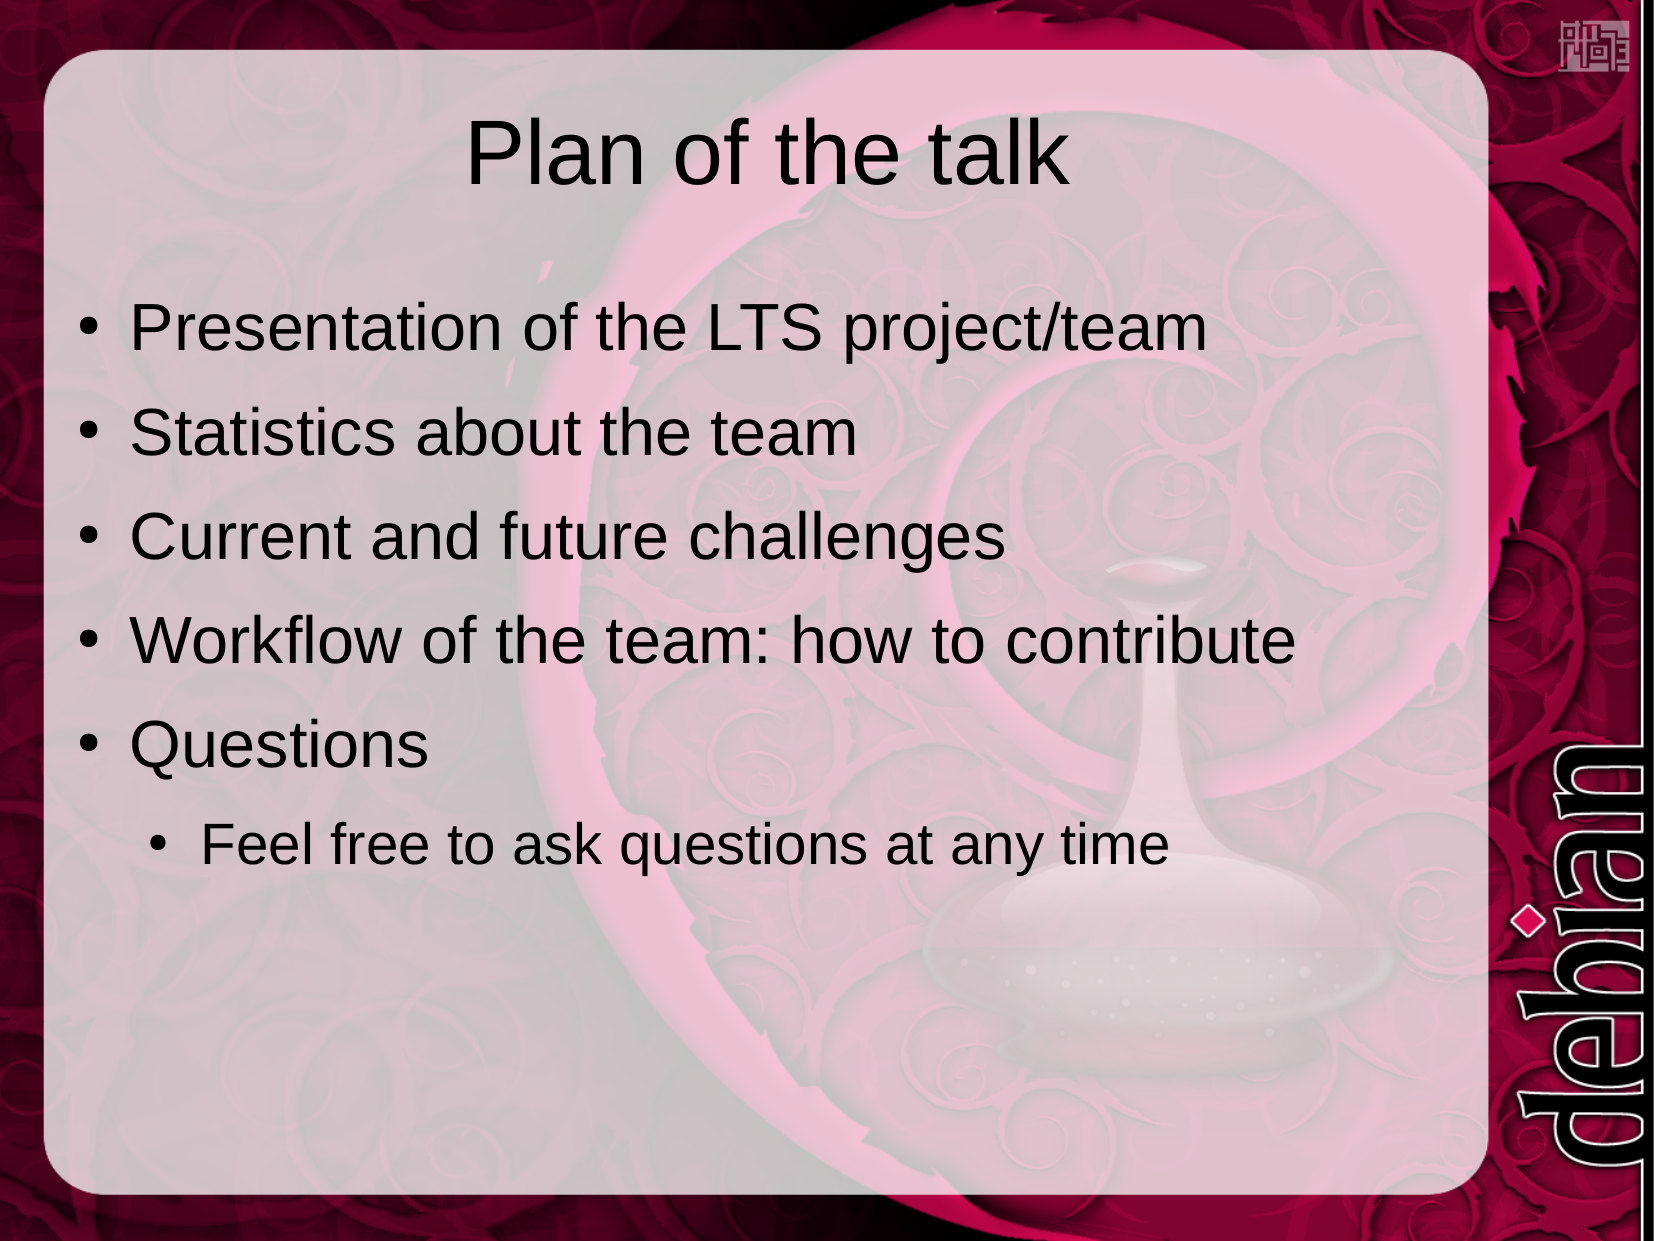

# Plan of the talk
Presentation of the LTS project/team
Statistics about the team
Current and future challenges
Workflow of the team: how to contribute
Questions
Feel free to ask questions at any time